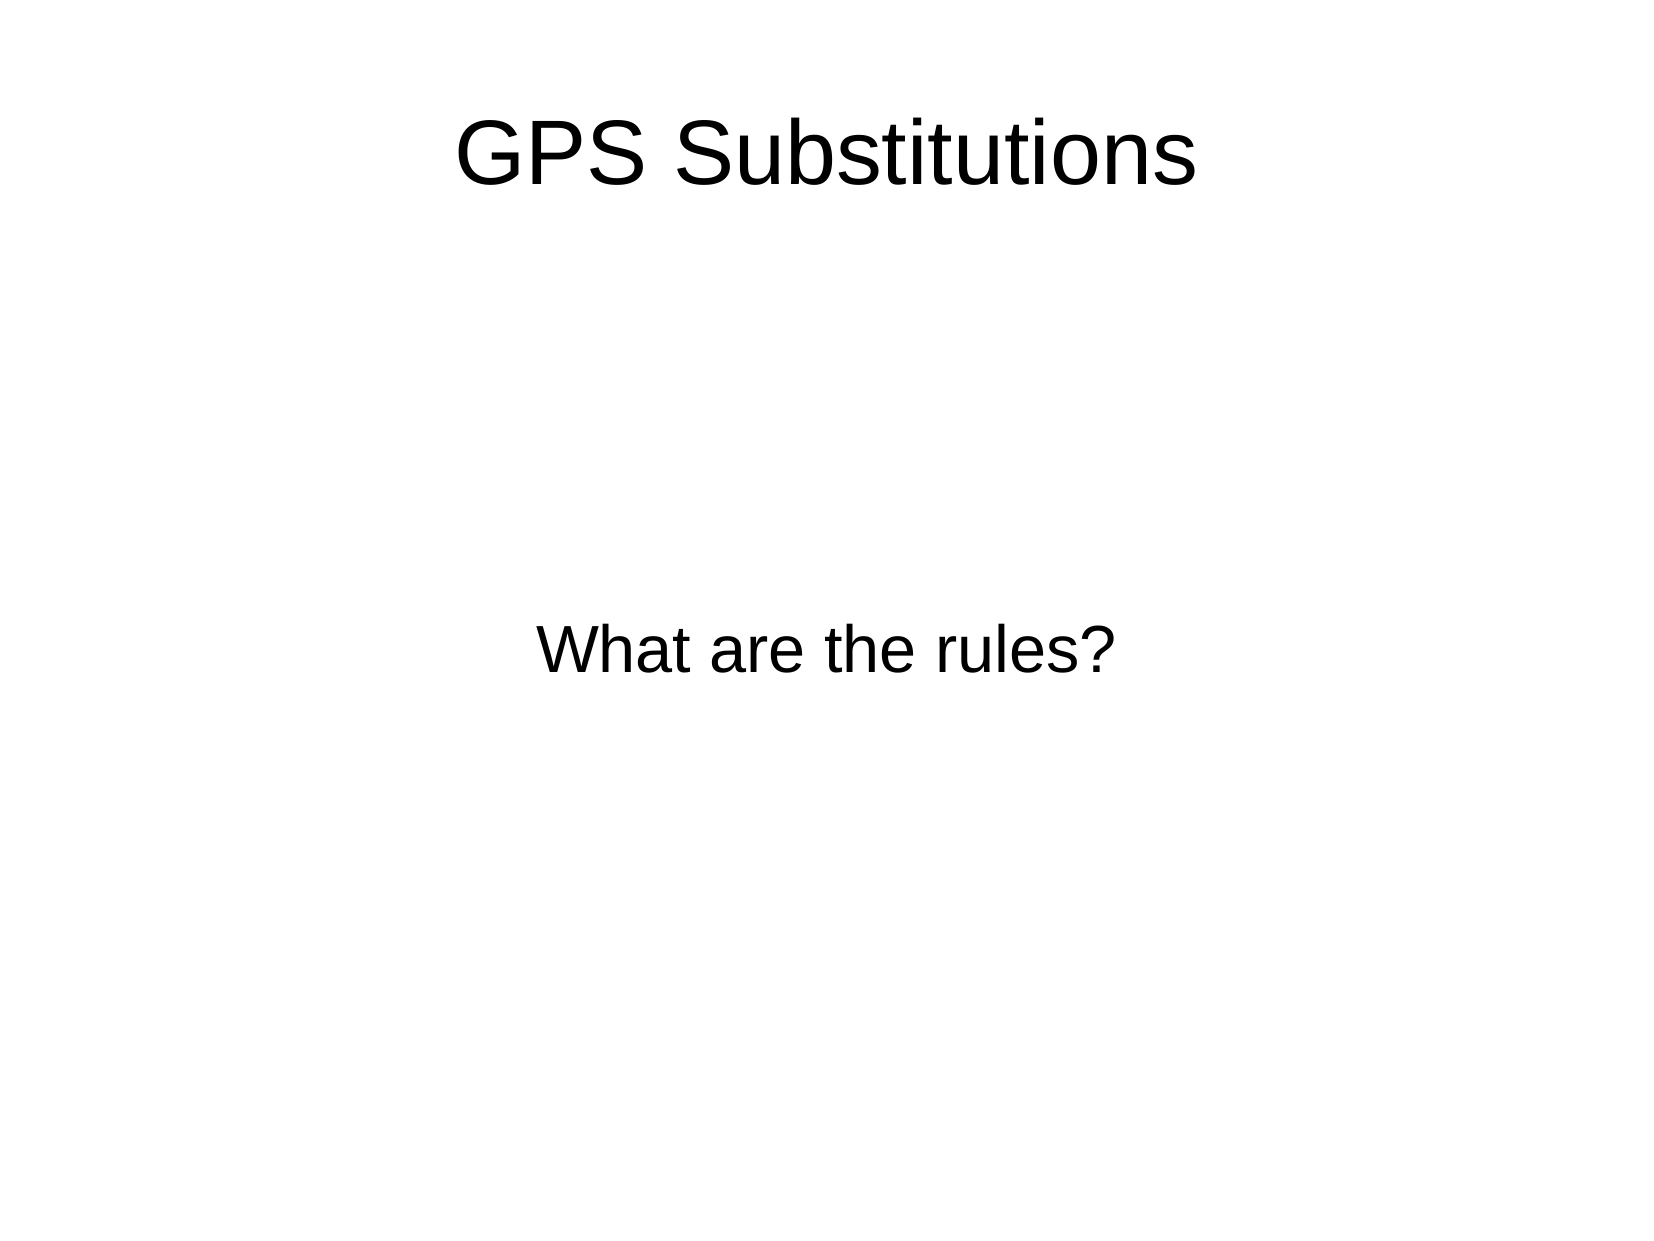

# GPS Substitutions
What are the rules?